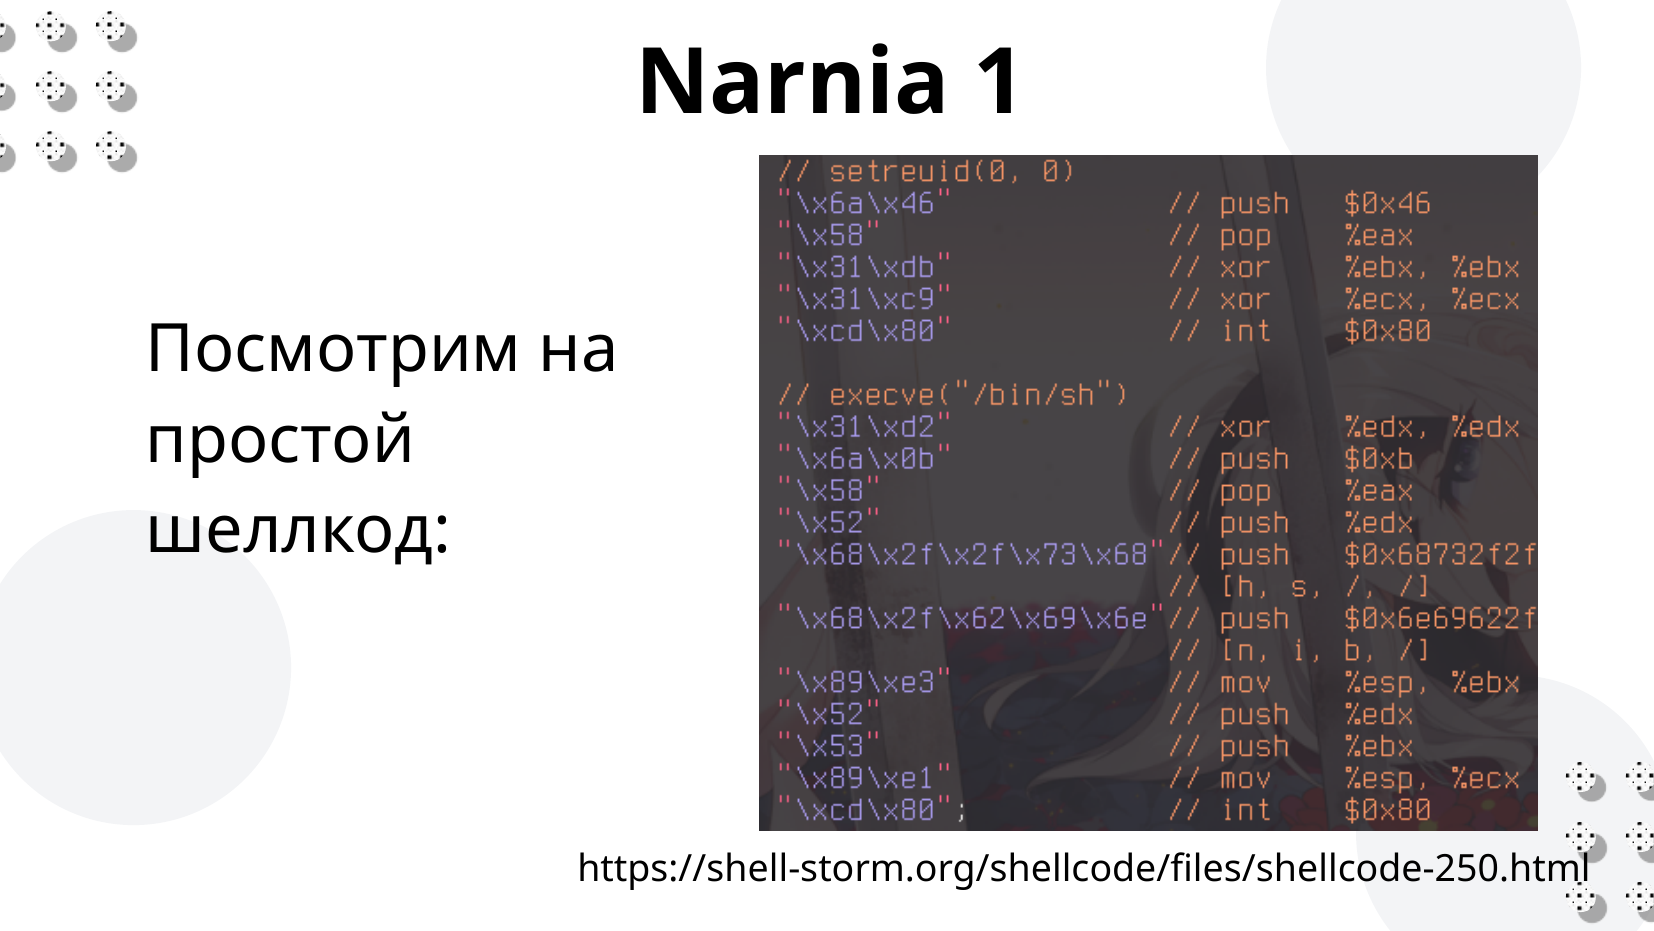

# Narnia 1
Посмотрим на простой шеллкод:
https://shell-storm.org/shellcode/files/shellcode-250.html